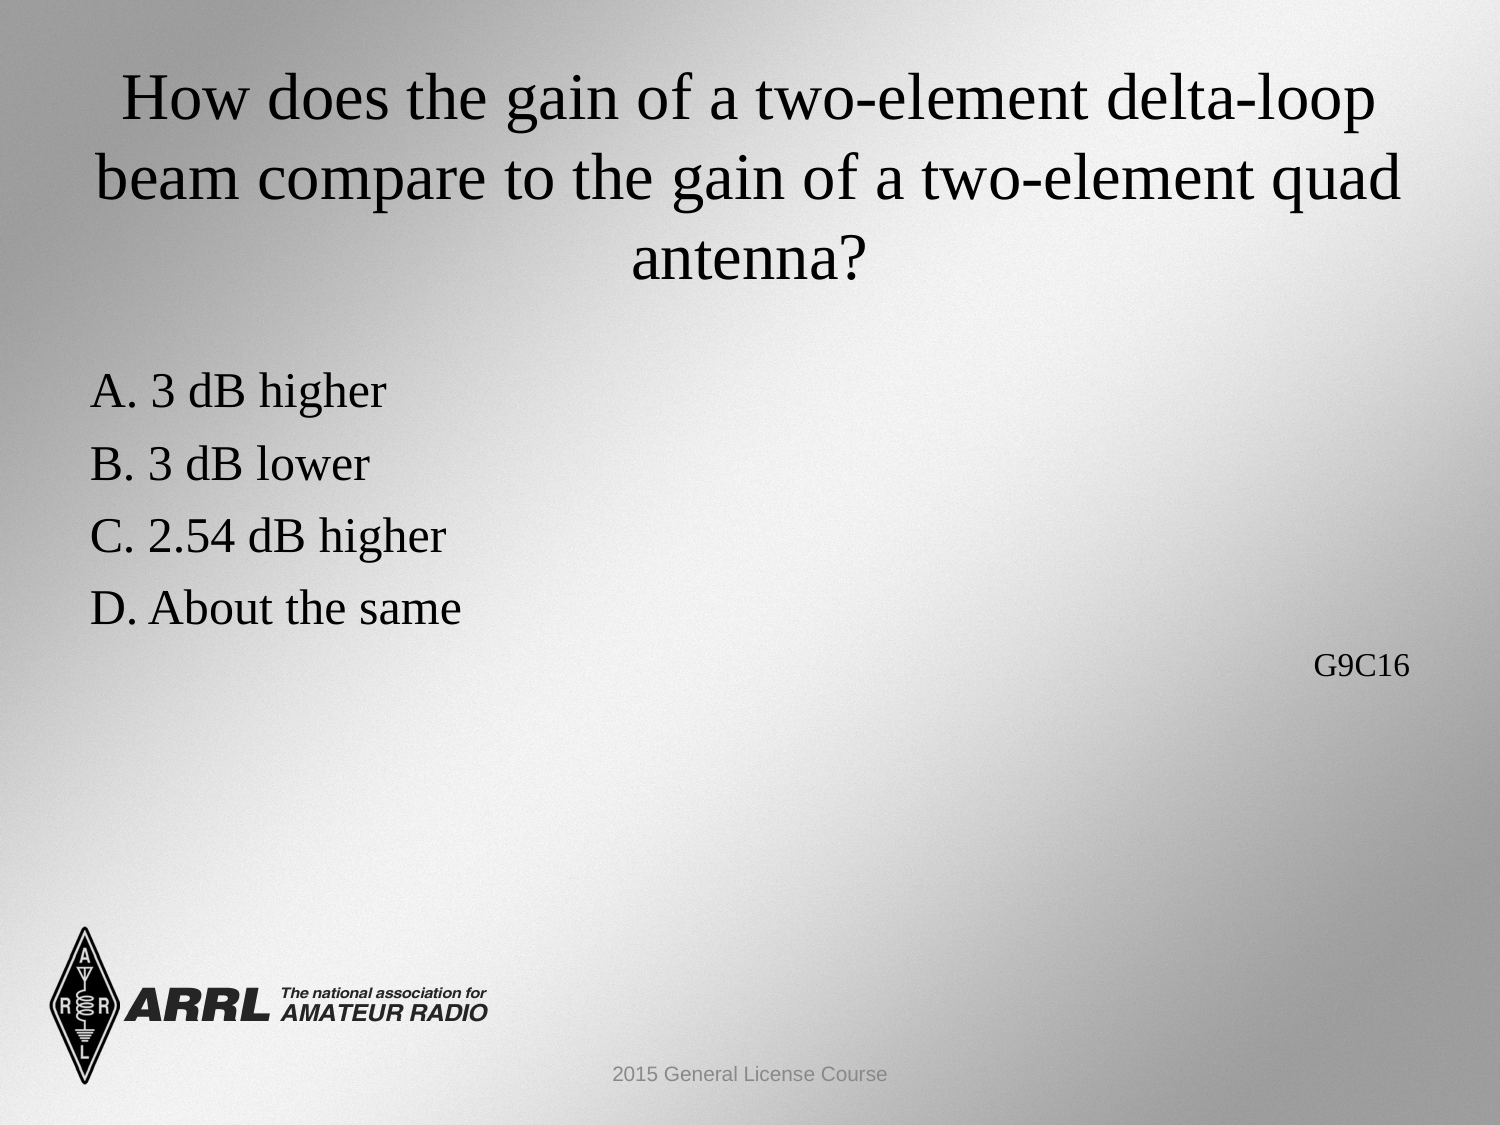

# How does the gain of a two-element delta-loop beam compare to the gain of a two-element quad antenna?
A. 3 dB higher
B. 3 dB lower
C. 2.54 dB higher
D. About the same
 G9C16
2015 General License Course